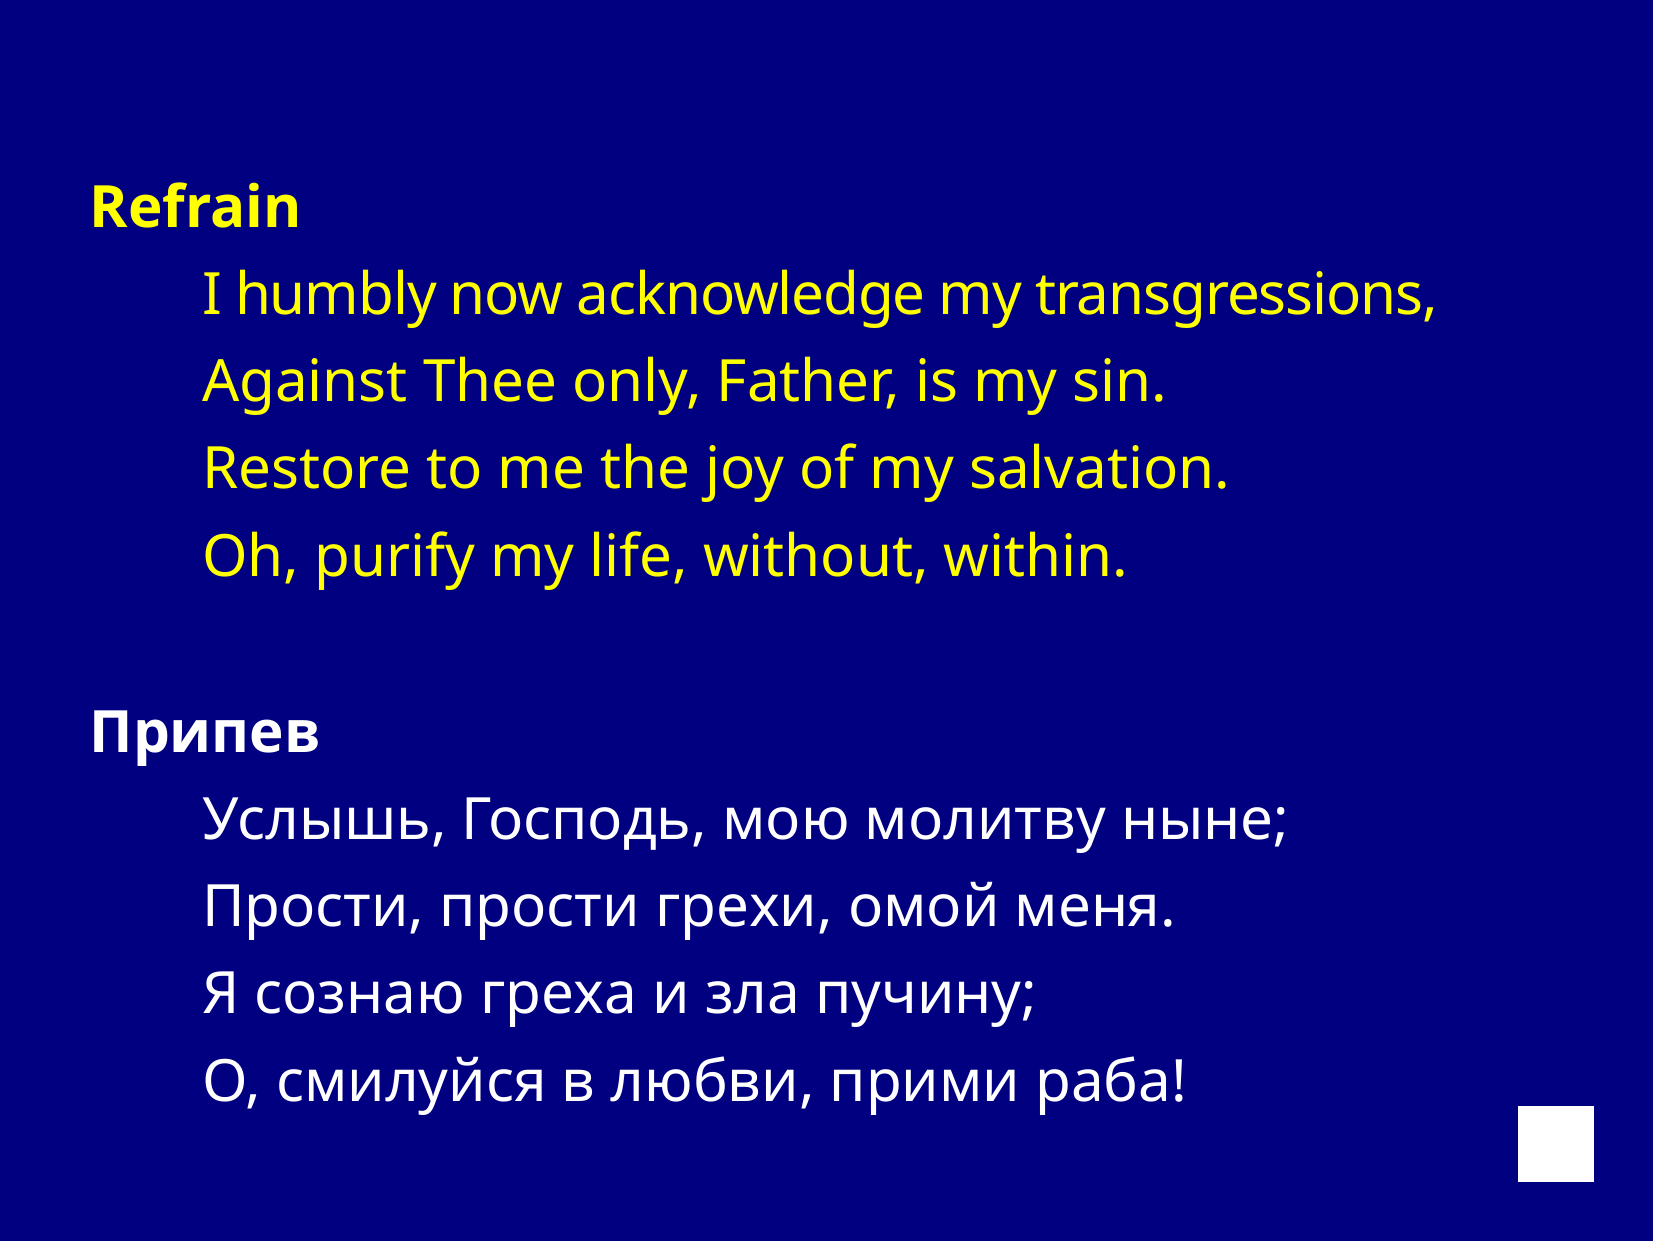

Refrain
	I humbly now acknowledge my transgressions,
	Against Thee only, Father, is my sin.
	Restore to me the joy of my salvation.
	Oh, purify my life, without, within.
Припев
	Услышь, Господь, мою молитву ныне;
	Прости, прости грехи, омой меня.
	Я сознаю греха и зла пучину;
	О, смилуйся в любви, прими раба!